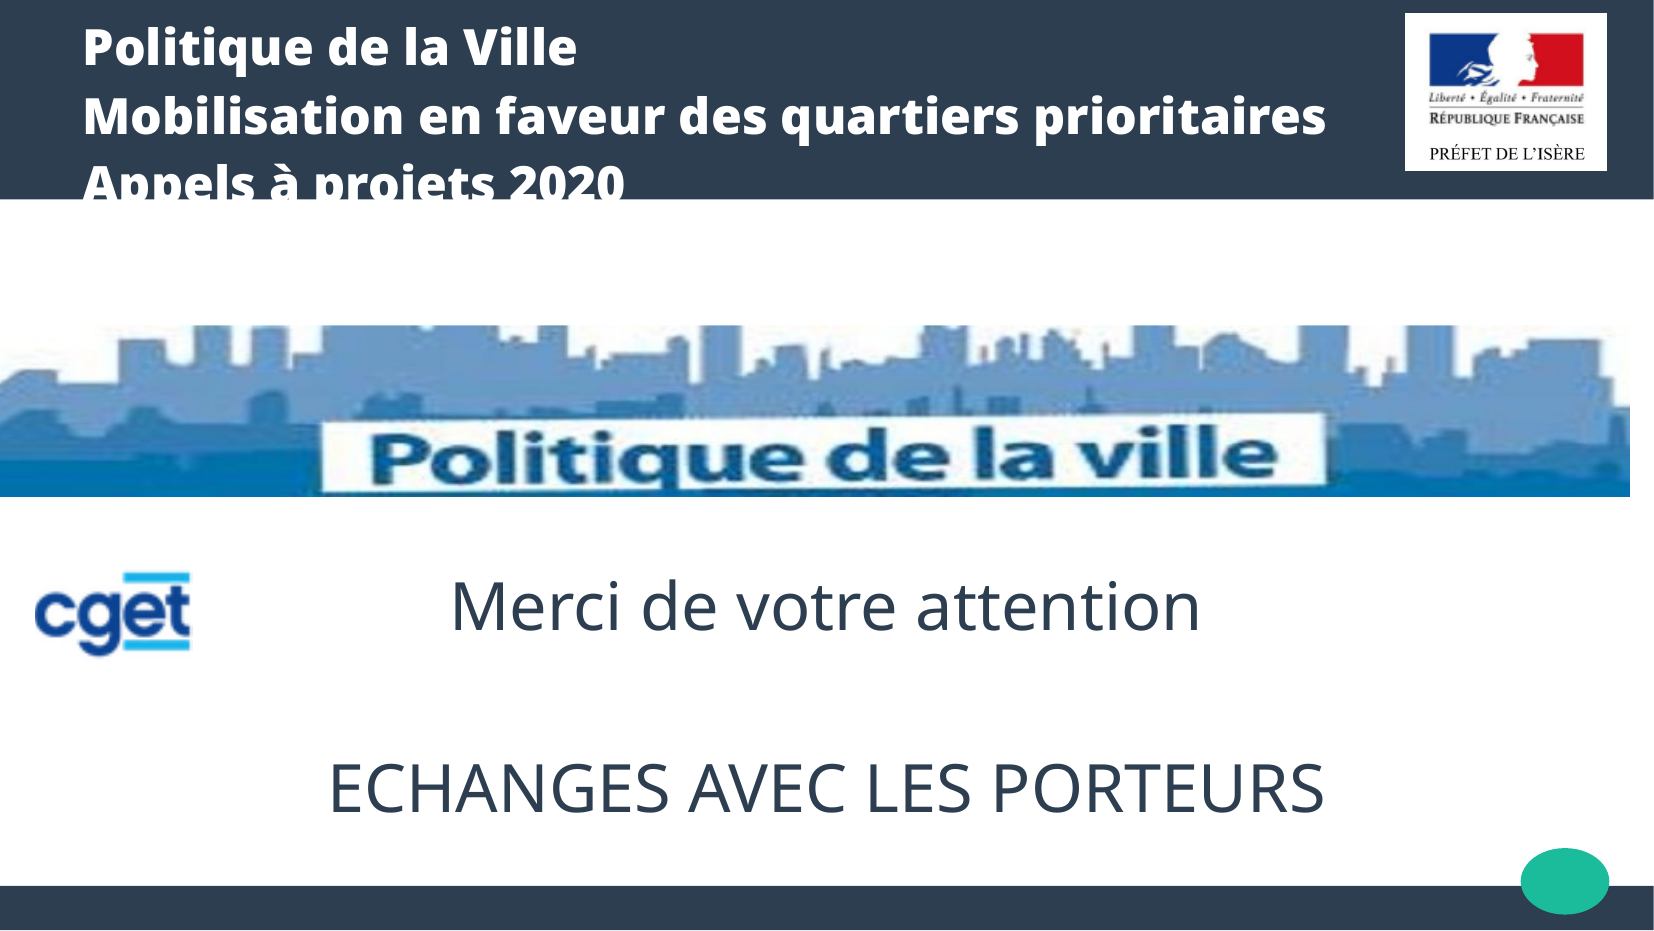

# Politique de la Ville Mobilisation en faveur des quartiers prioritaires Appels à projets 2020
Merci de votre attention
ECHANGES AVEC LES PORTEURS